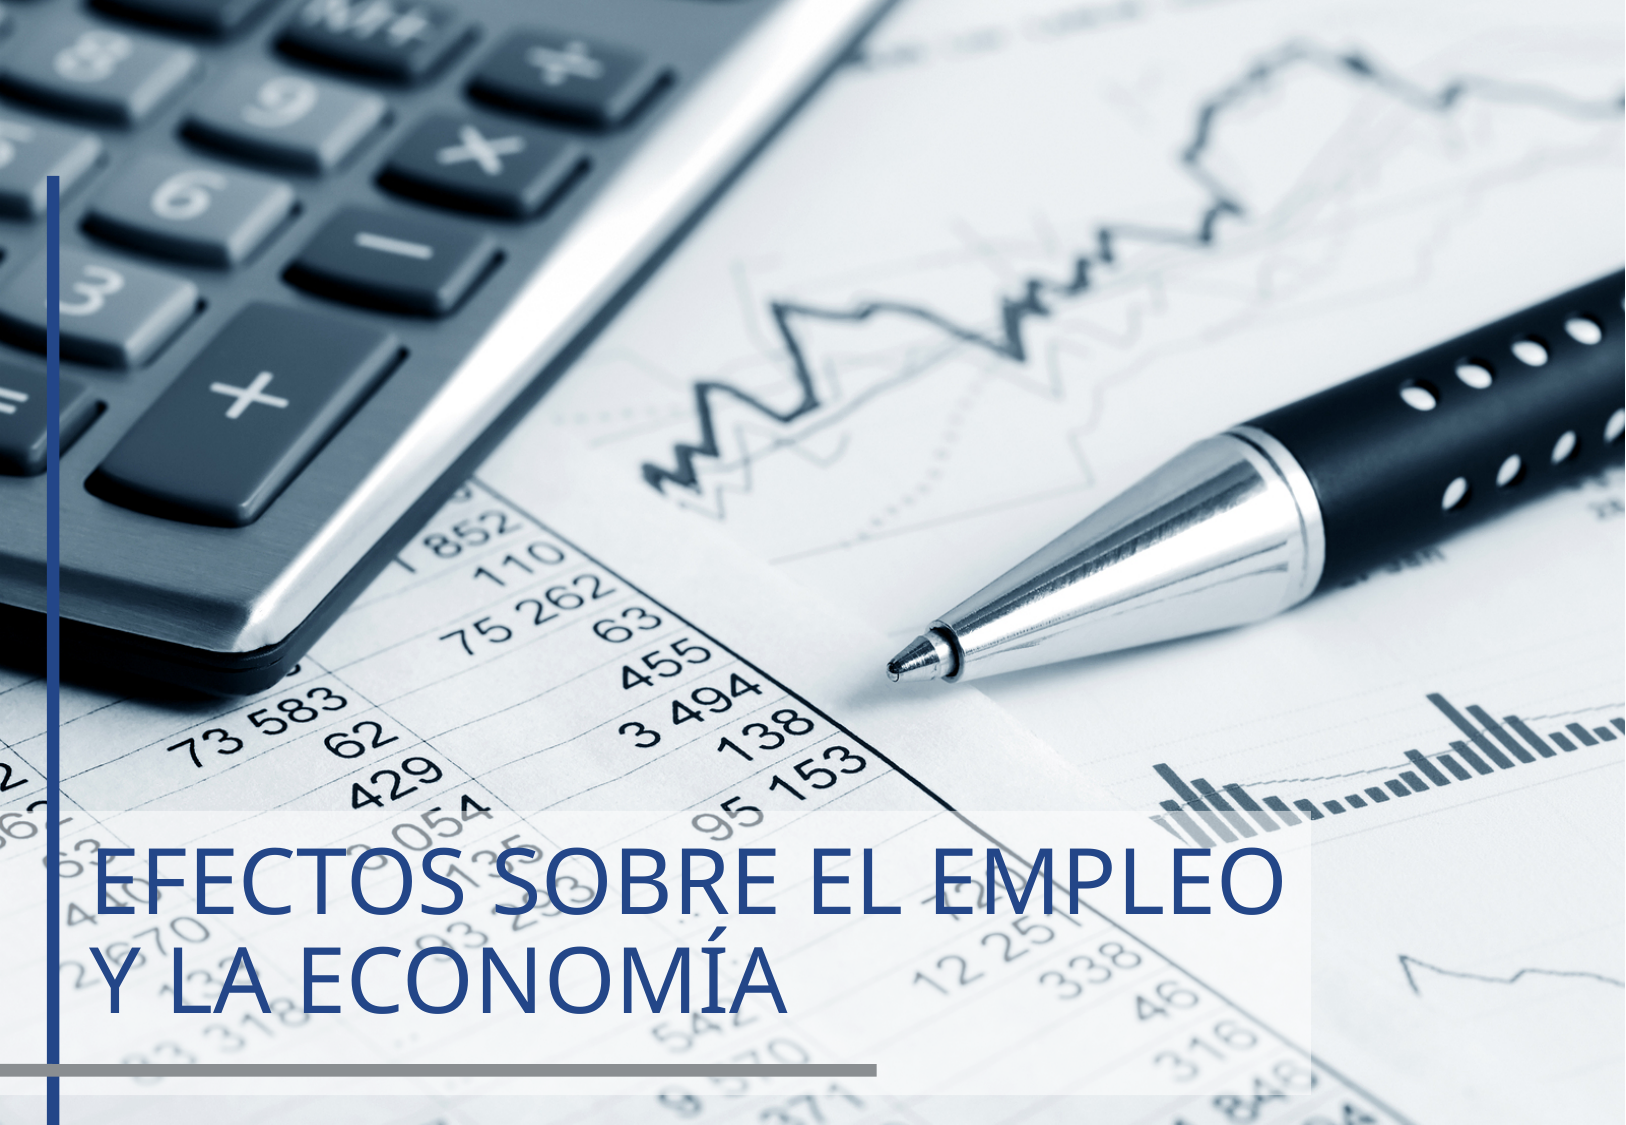

EFECTOS SOBRE EL EMPLEO Y LA ECONOMÍA